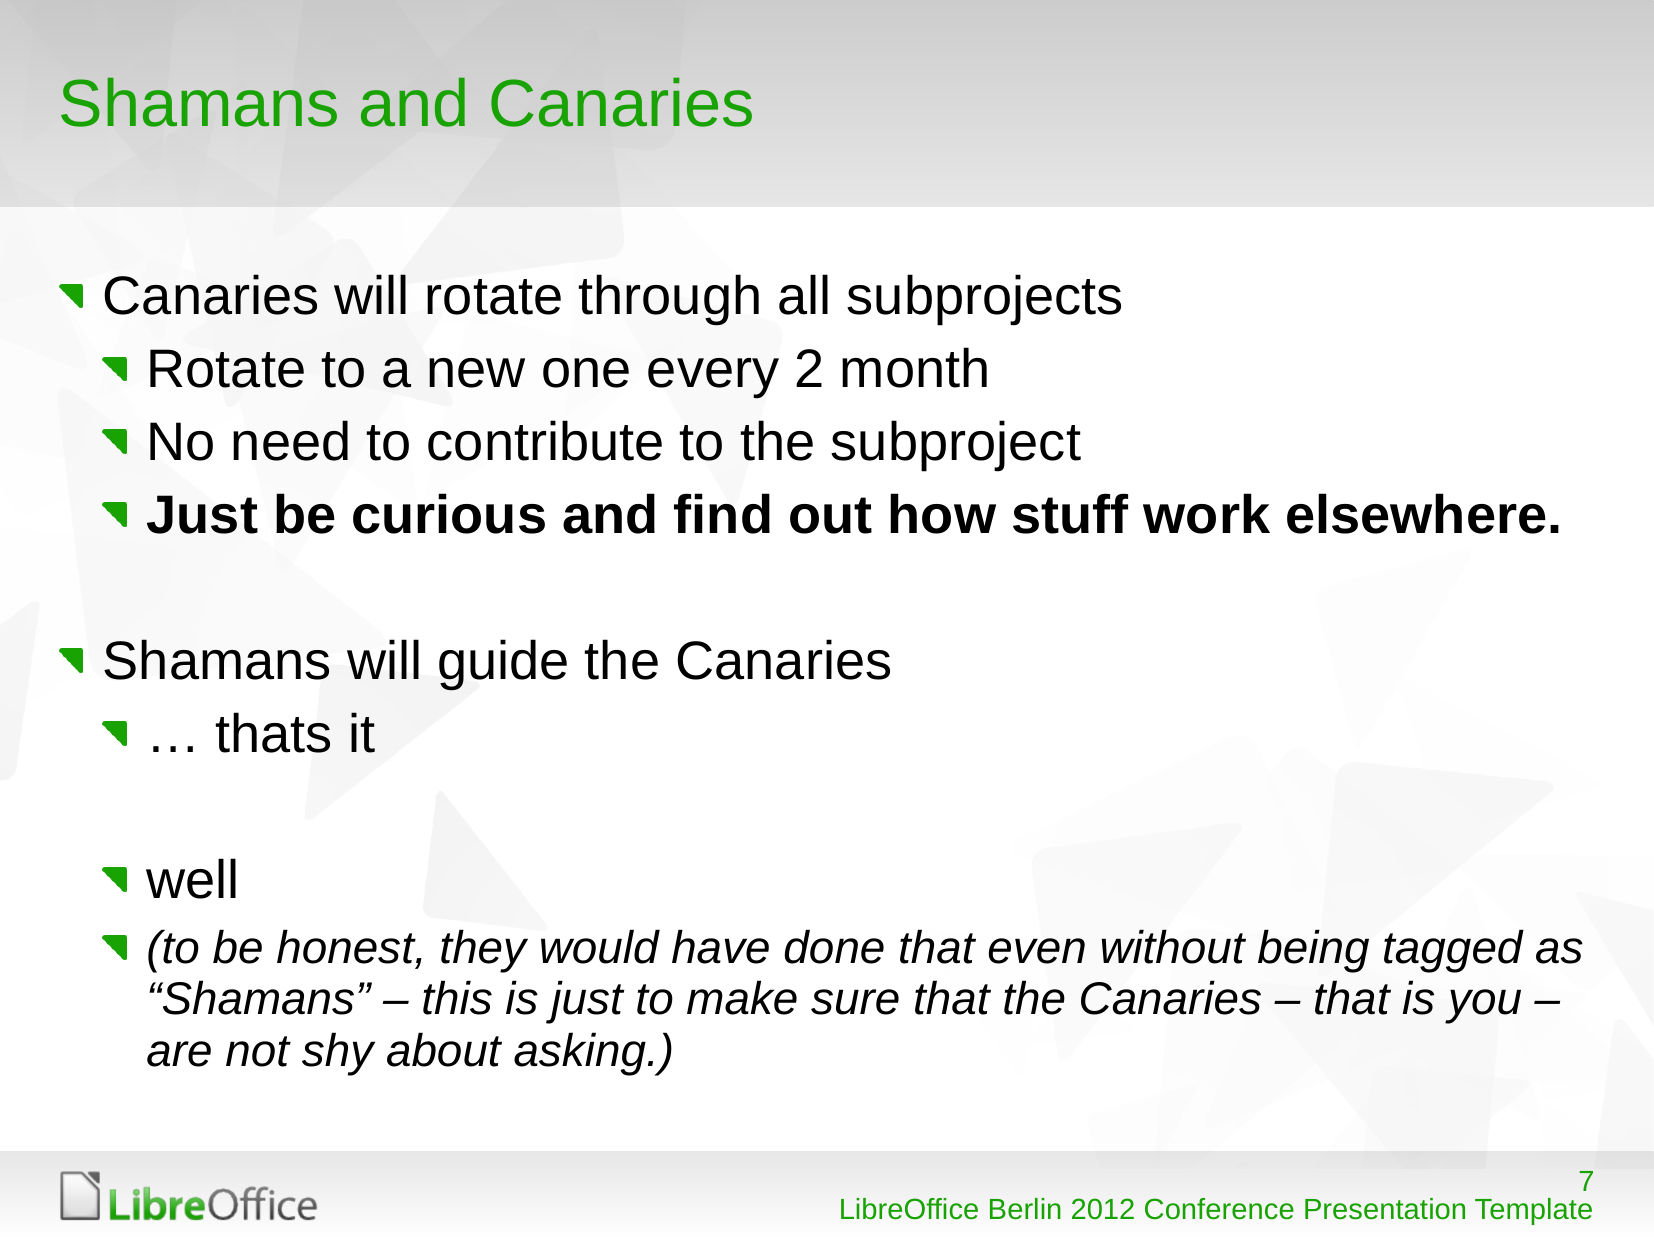

# Shamans and Canaries
Canaries will rotate through all subprojects
Rotate to a new one every 2 month
No need to contribute to the subproject
Just be curious and find out how stuff work elsewhere.
Shamans will guide the Canaries
… thats it
well
(to be honest, they would have done that even without being tagged as “Shamans” – this is just to make sure that the Canaries – that is you – are not shy about asking.)
7
LibreOffice Berlin 2012 Conference Presentation Template